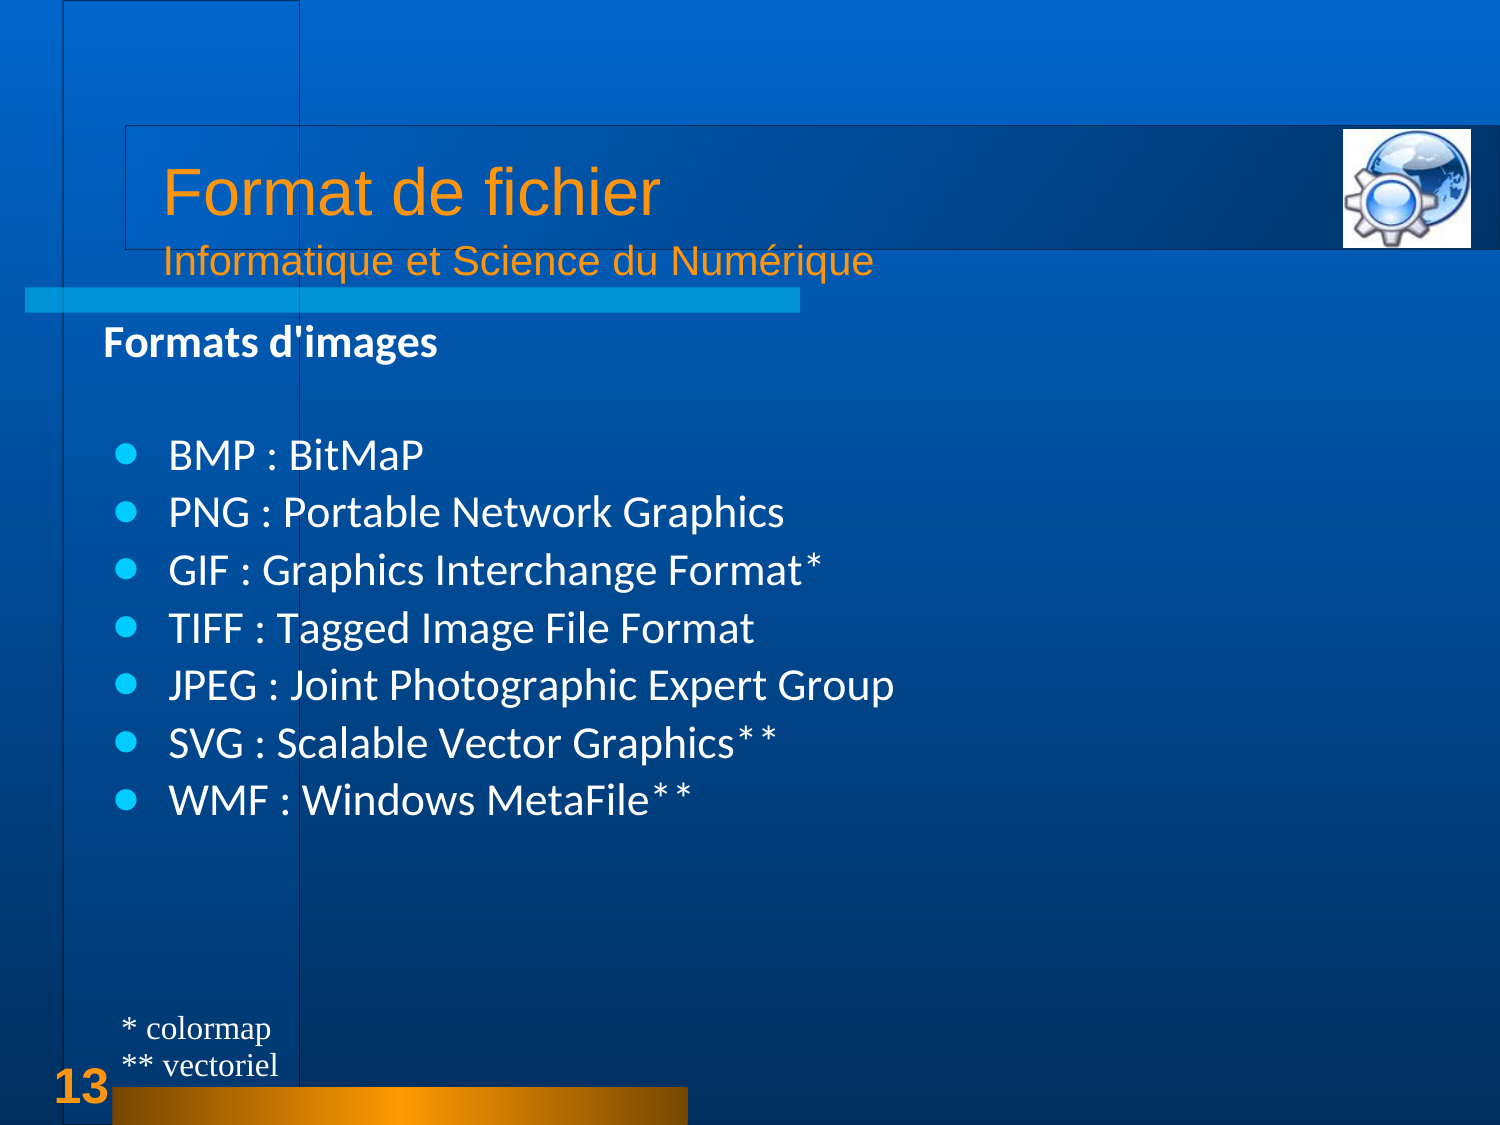

Formats d'images
BMP : BitMaP
PNG : Portable Network Graphics
GIF : Graphics Interchange Format*
TIFF : Tagged Image File Format
JPEG : Joint Photographic Expert Group
SVG : Scalable Vector Graphics**
WMF : Windows MetaFile**
* colormap
** vectoriel